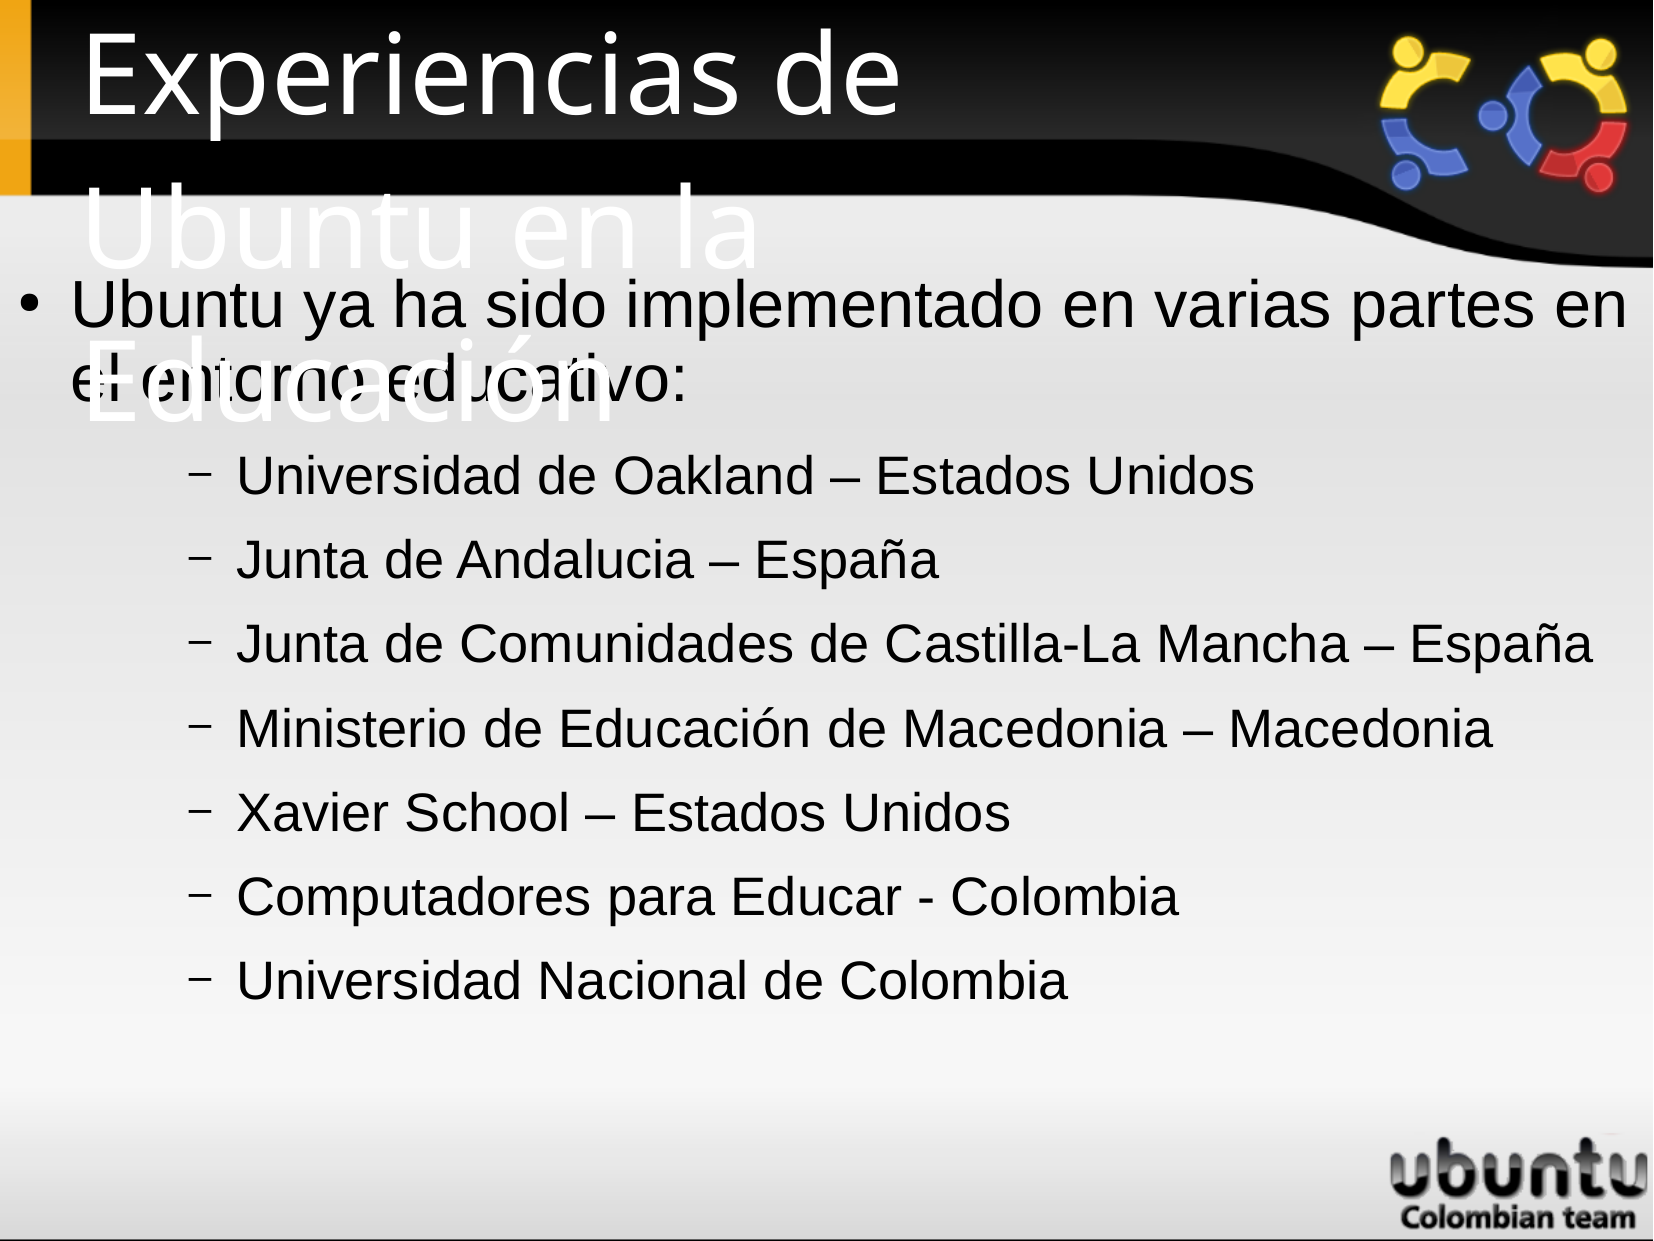

Experiencias de Ubuntu en la Educación
# Ubuntu ya ha sido implementado en varias partes en el entorno educativo:
Universidad de Oakland – Estados Unidos
Junta de Andalucia – España
Junta de Comunidades de Castilla-La Mancha – España
Ministerio de Educación de Macedonia – Macedonia
Xavier School – Estados Unidos
Computadores para Educar - Colombia
Universidad Nacional de Colombia